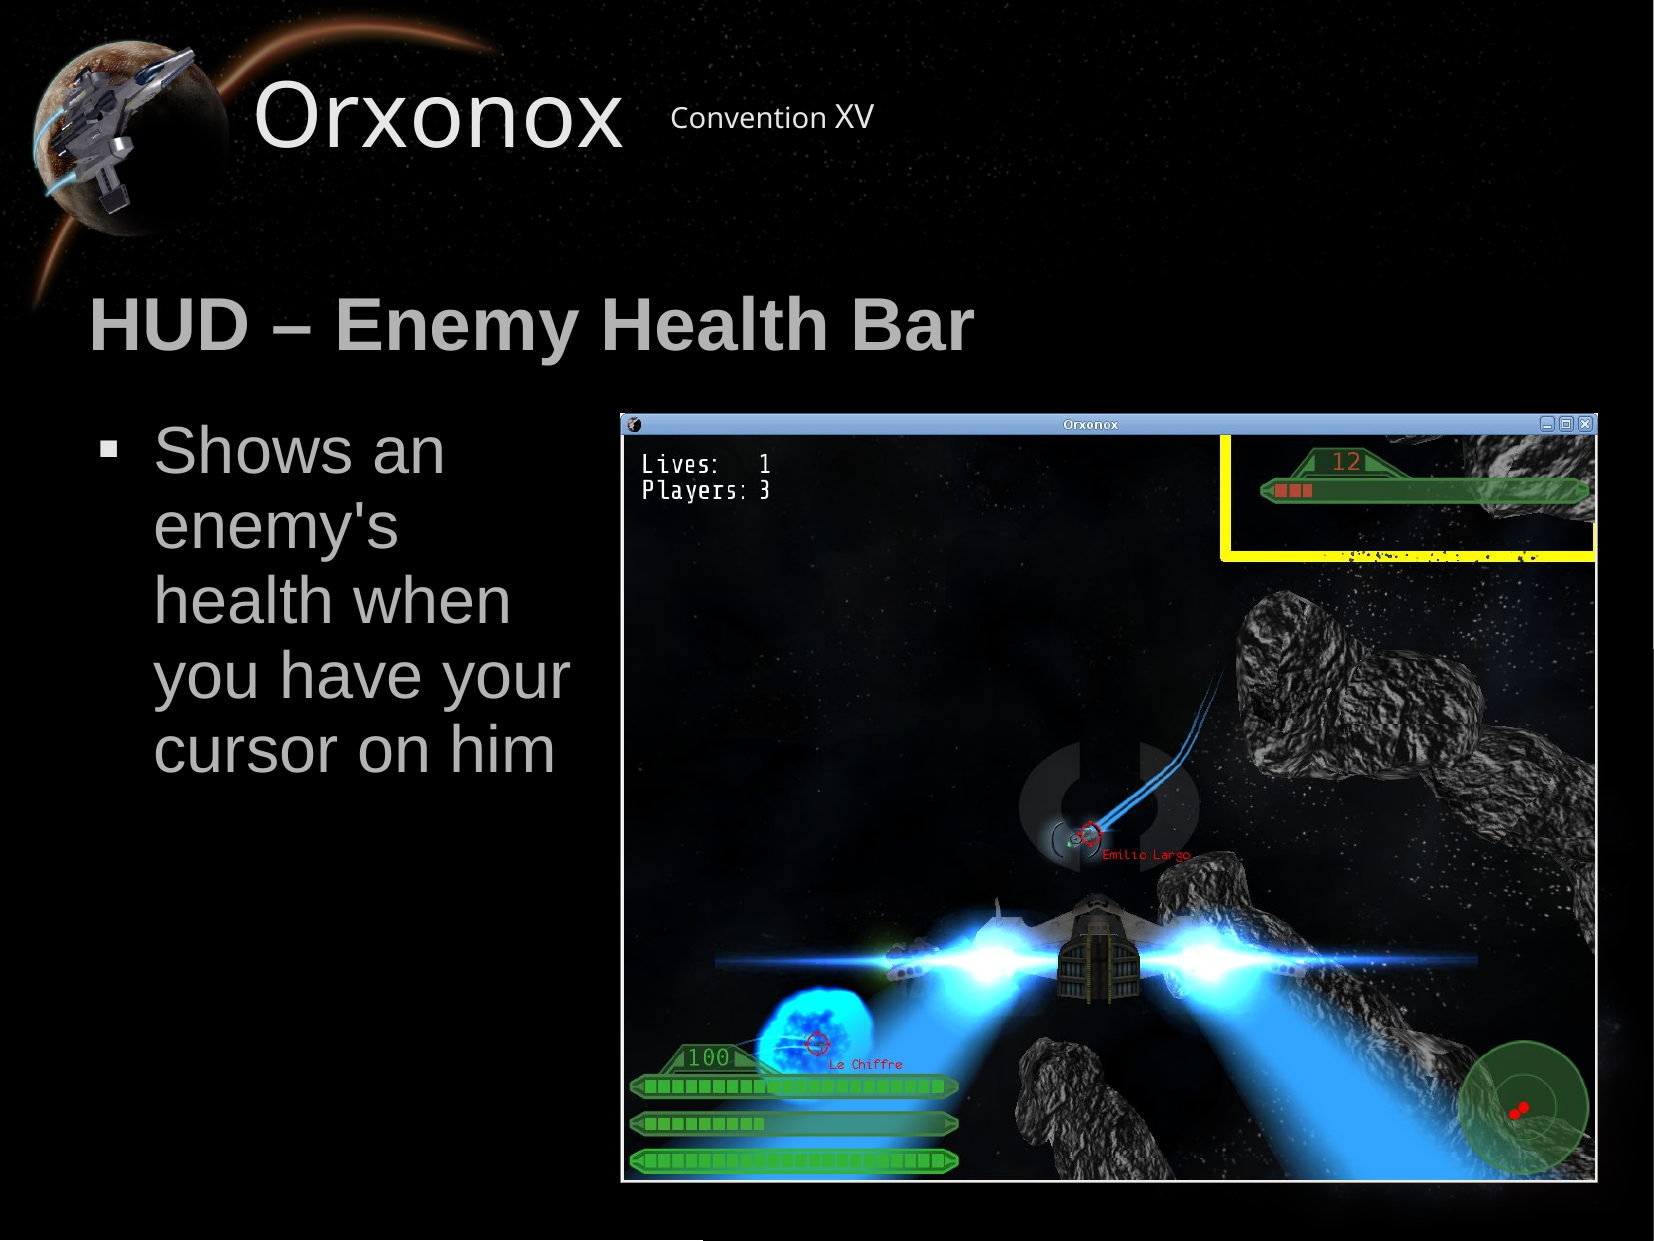

# HUD – Enemy Health Bar
Shows an enemy's health when you have your cursor on him